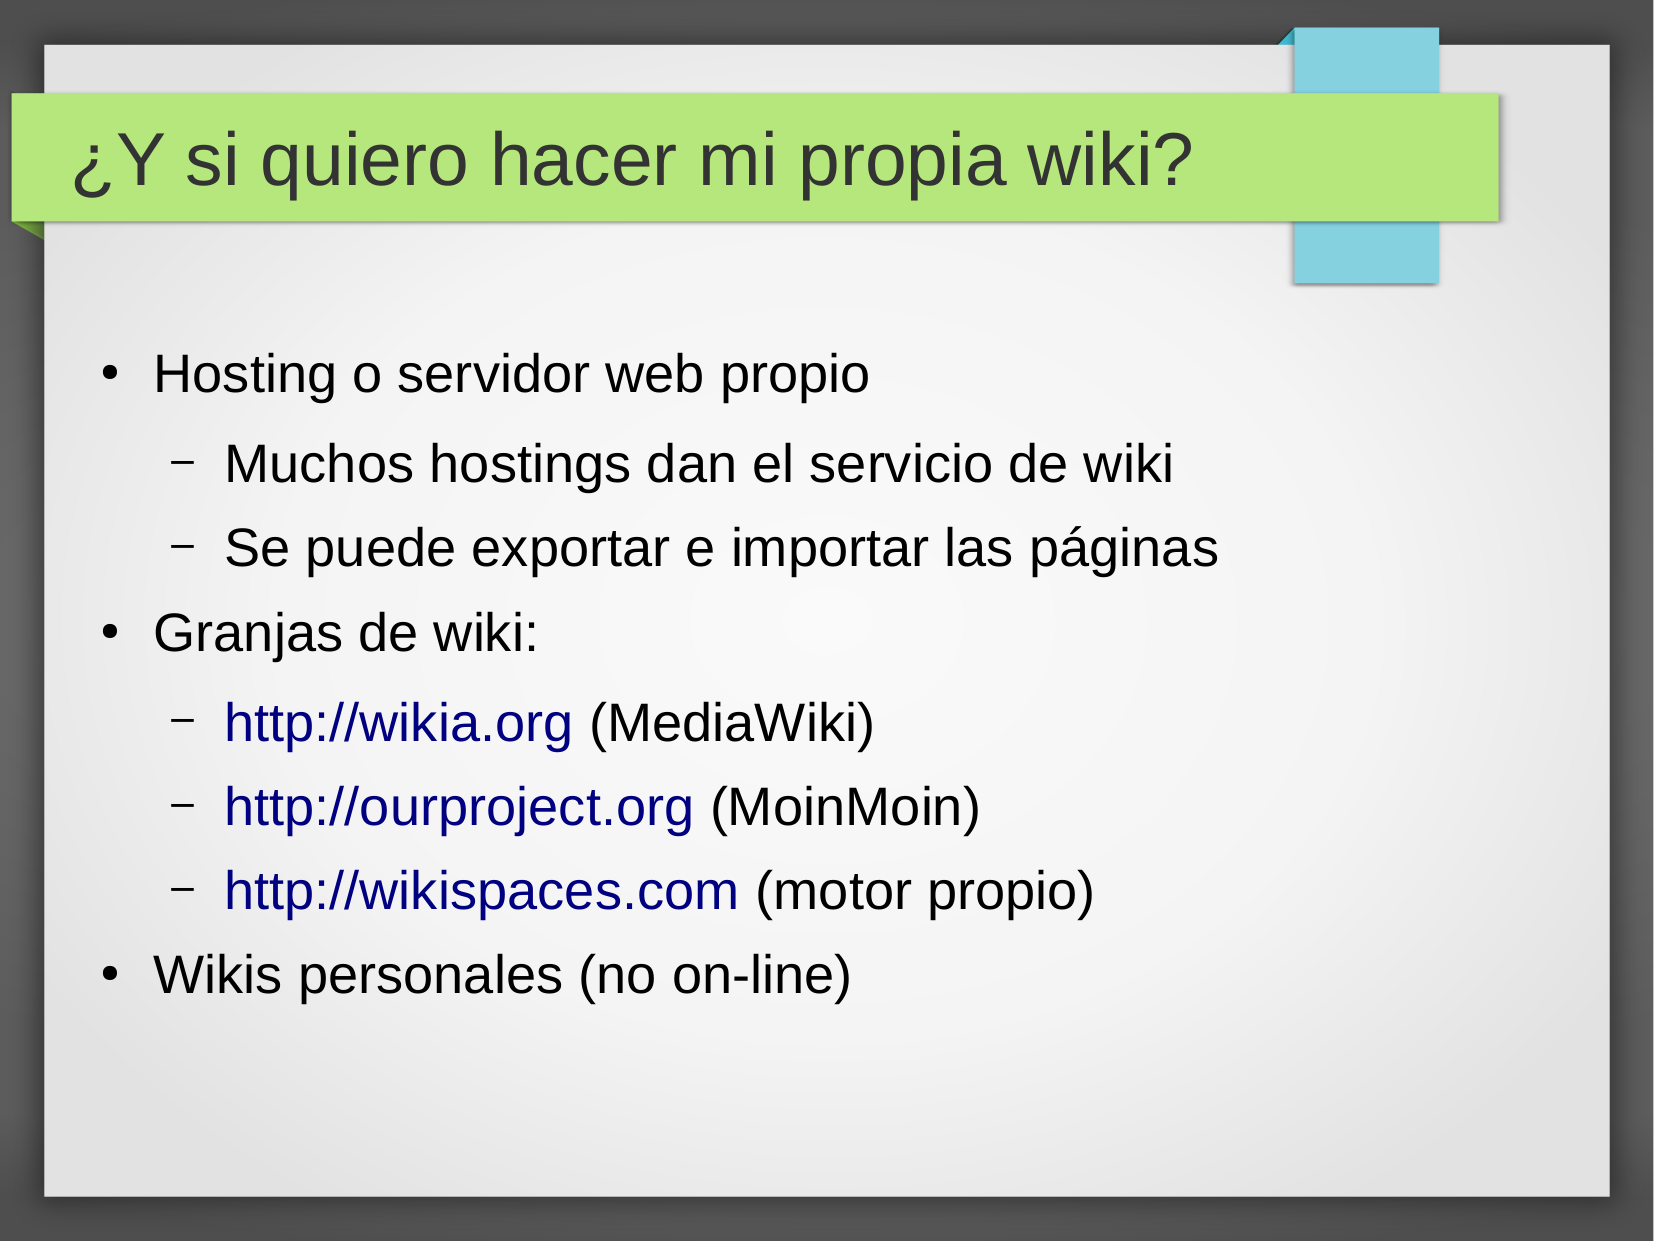

# ¿Y si quiero hacer mi propia wiki?
Hosting o servidor web propio
Muchos hostings dan el servicio de wiki
Se puede exportar e importar las páginas
Granjas de wiki:
http://wikia.org (MediaWiki)
http://ourproject.org (MoinMoin)
http://wikispaces.com (motor propio)
Wikis personales (no on-line)